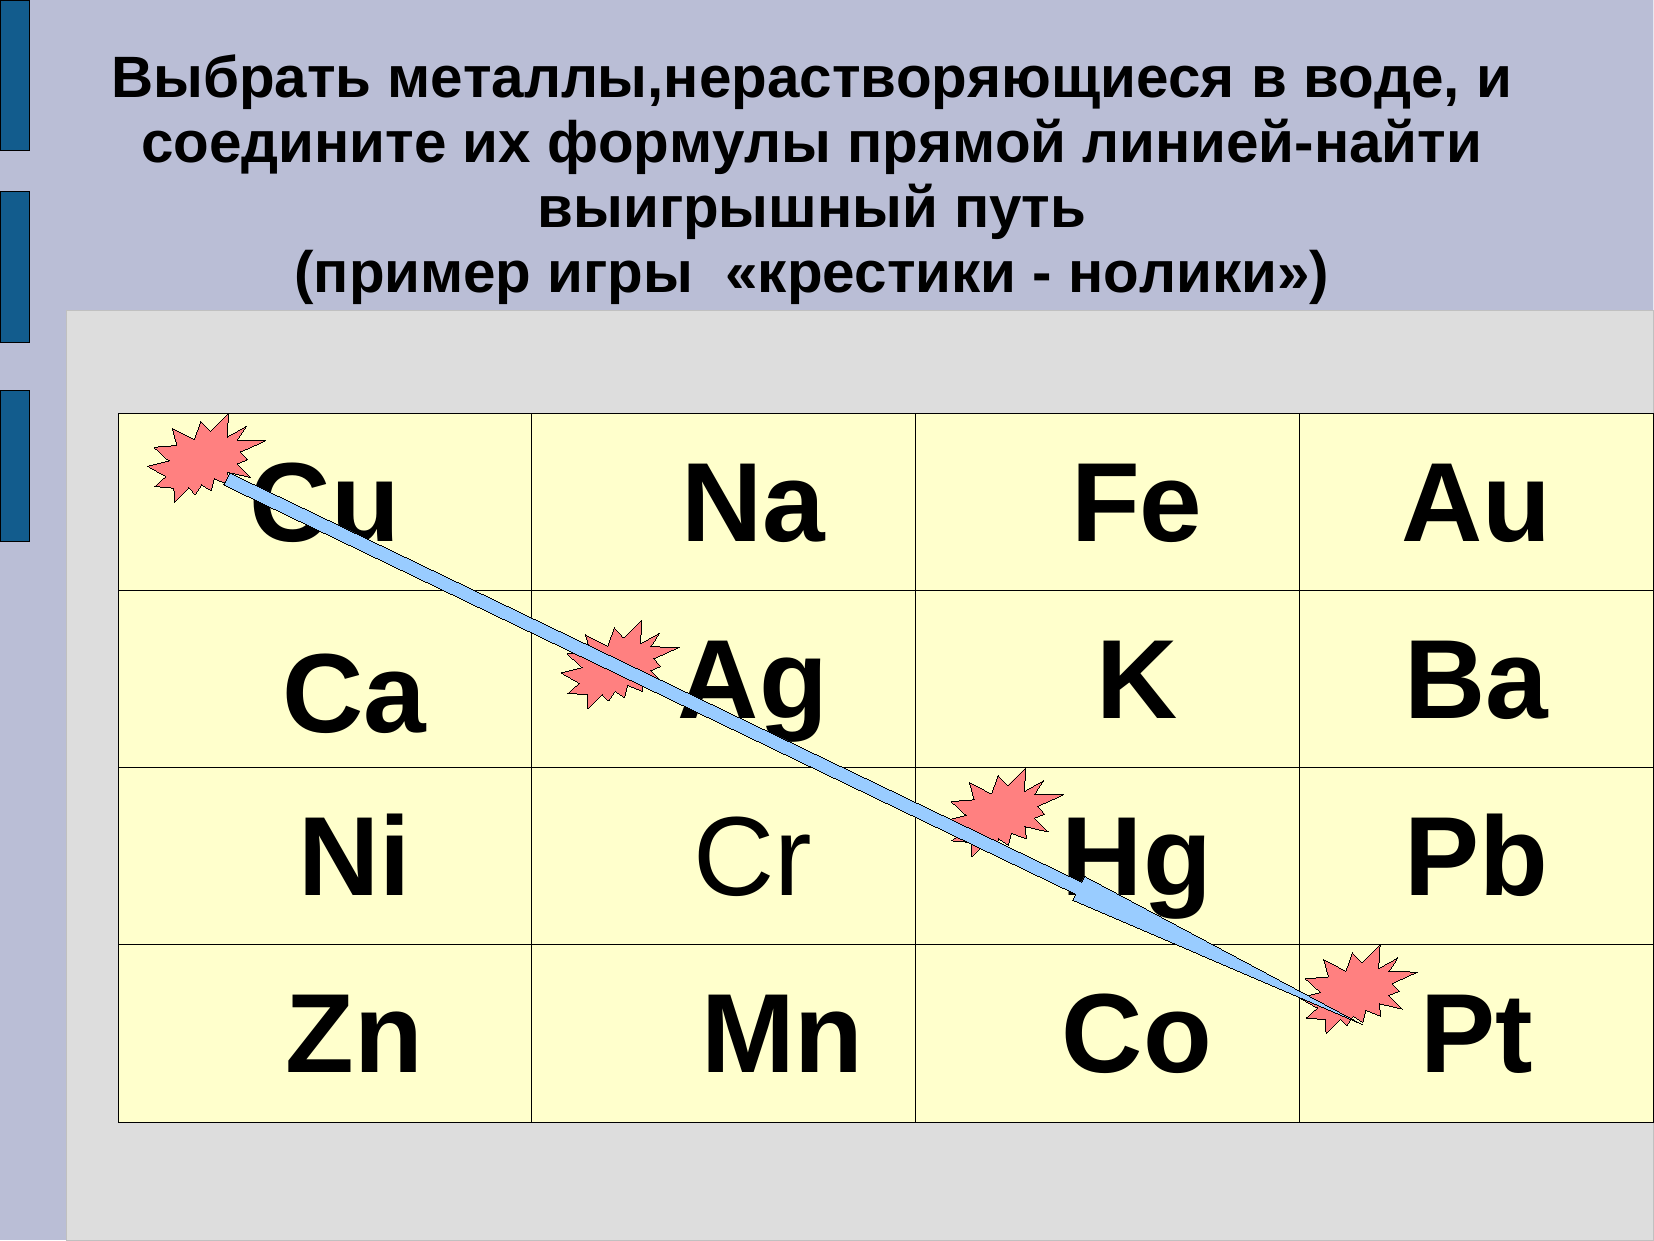

# Выбрать металлы,нерастворяющиеся в воде, и соедините их формулы прямой линией-найти выигрышный путь (пример игры «крестики - нолики»)
Cu
Na
Fe
Au
Ca
Ag
K
Ba
Ni
Cr
Hg
Pb
Zn
Mn
Co
Pt